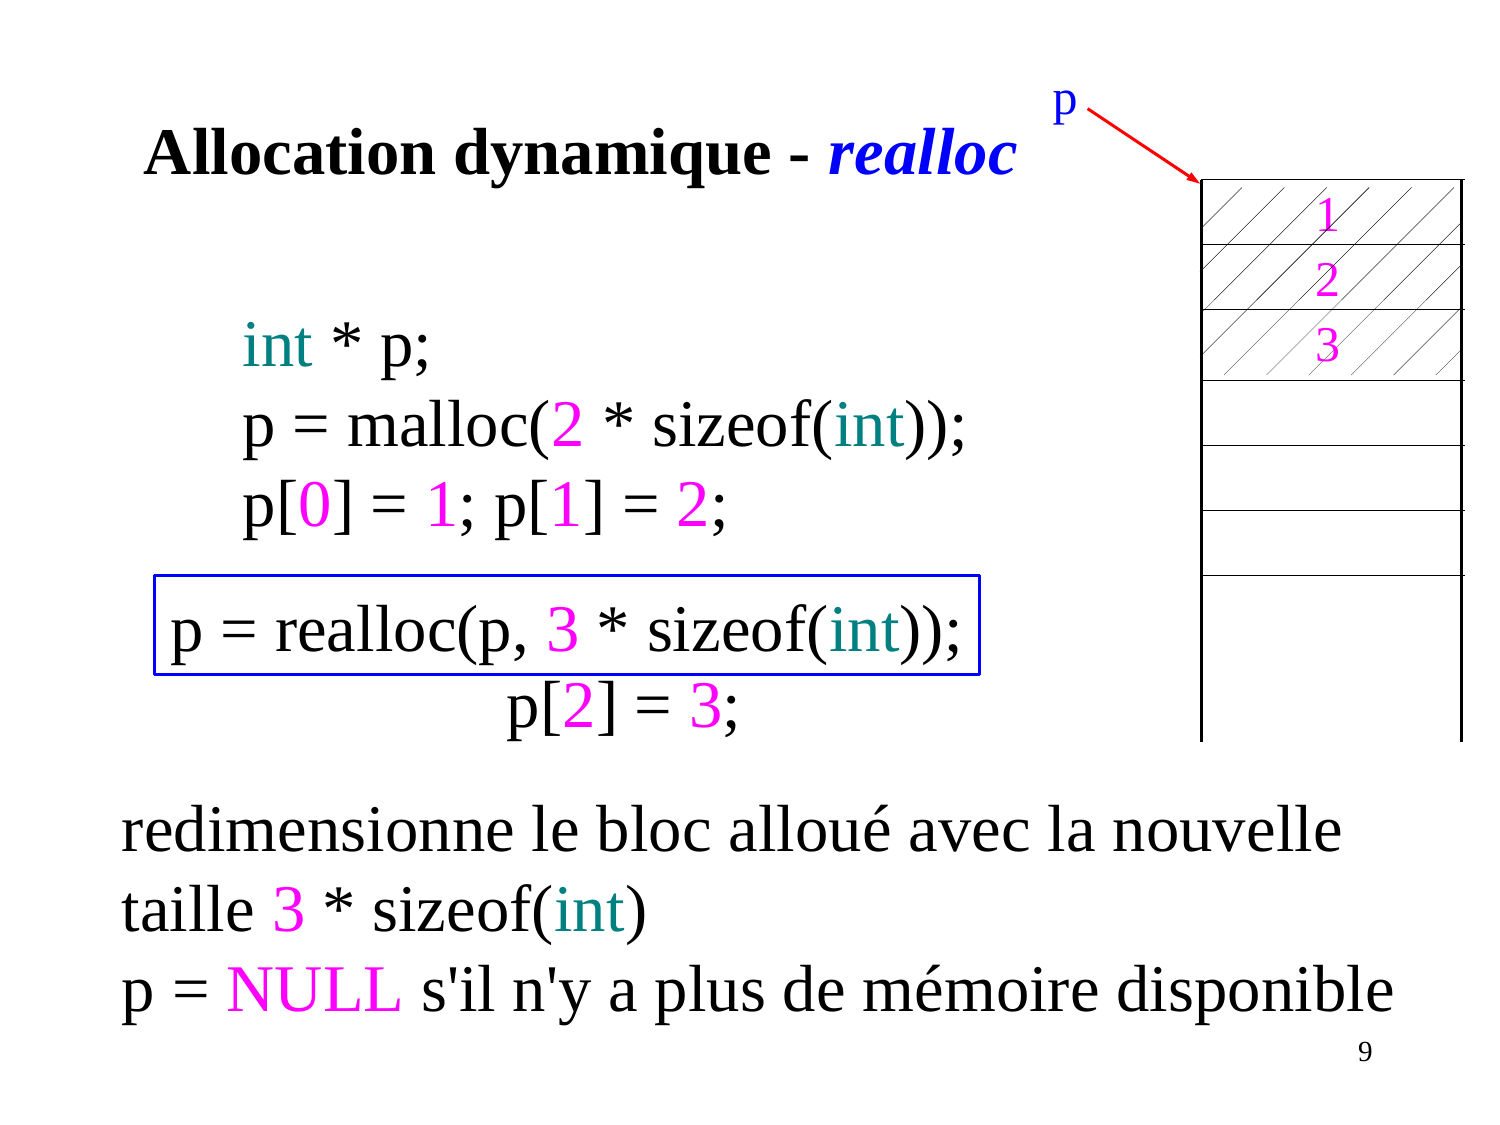

p
Allocation dynamique - realloc
1
2
 int * p;
 p = malloc(2 * sizeof(int));
 p[0] = 1; p[1] = 2;
3
p = realloc(p, 3 * sizeof(int));
 p[2] = 3;
redimensionne le bloc alloué avec la nouvelle
taille 3 * sizeof(int)
p = NULL s'il n'y a plus de mémoire disponible
9